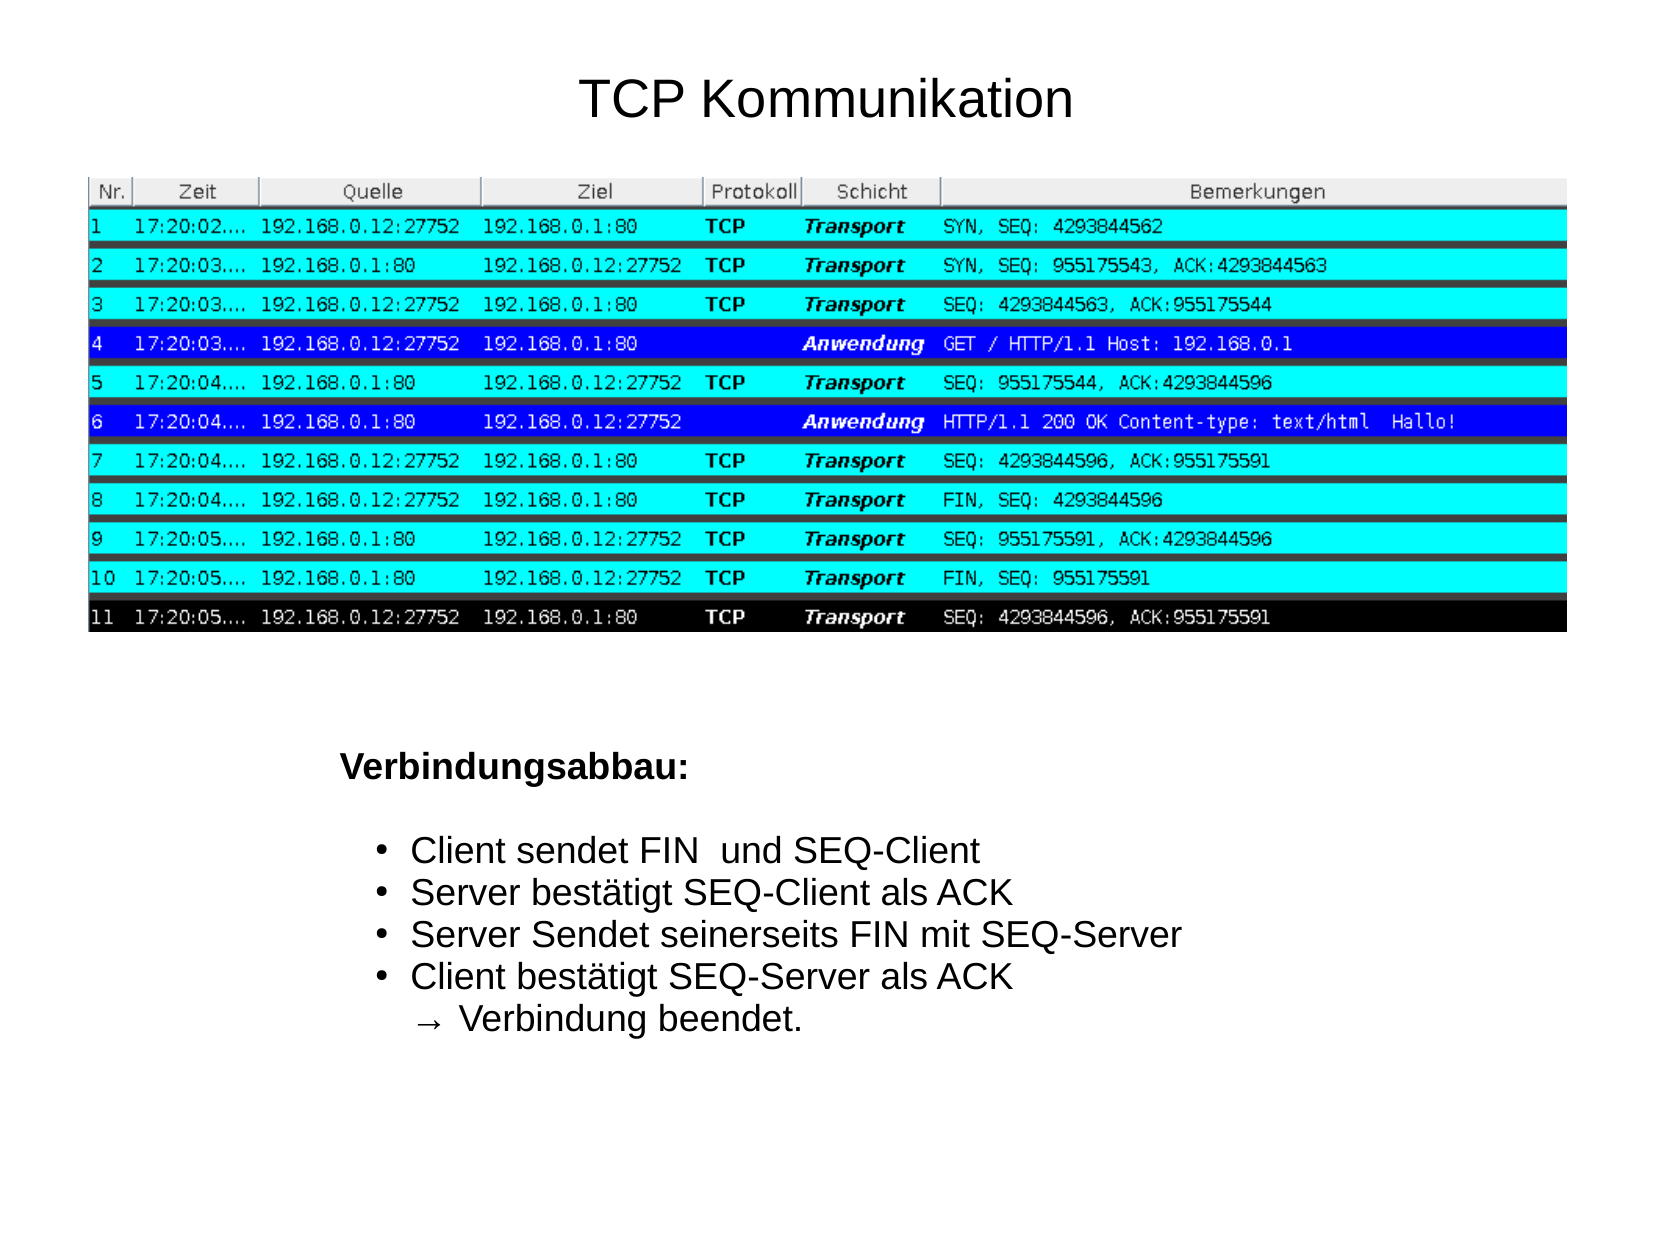

# TCP Kommunikation
Verbindungsabbau:
Client sendet FIN und SEQ-Client
Server bestätigt SEQ-Client als ACK
Server Sendet seinerseits FIN mit SEQ-Server
Client bestätigt SEQ-Server als ACK
→ Verbindung beendet.